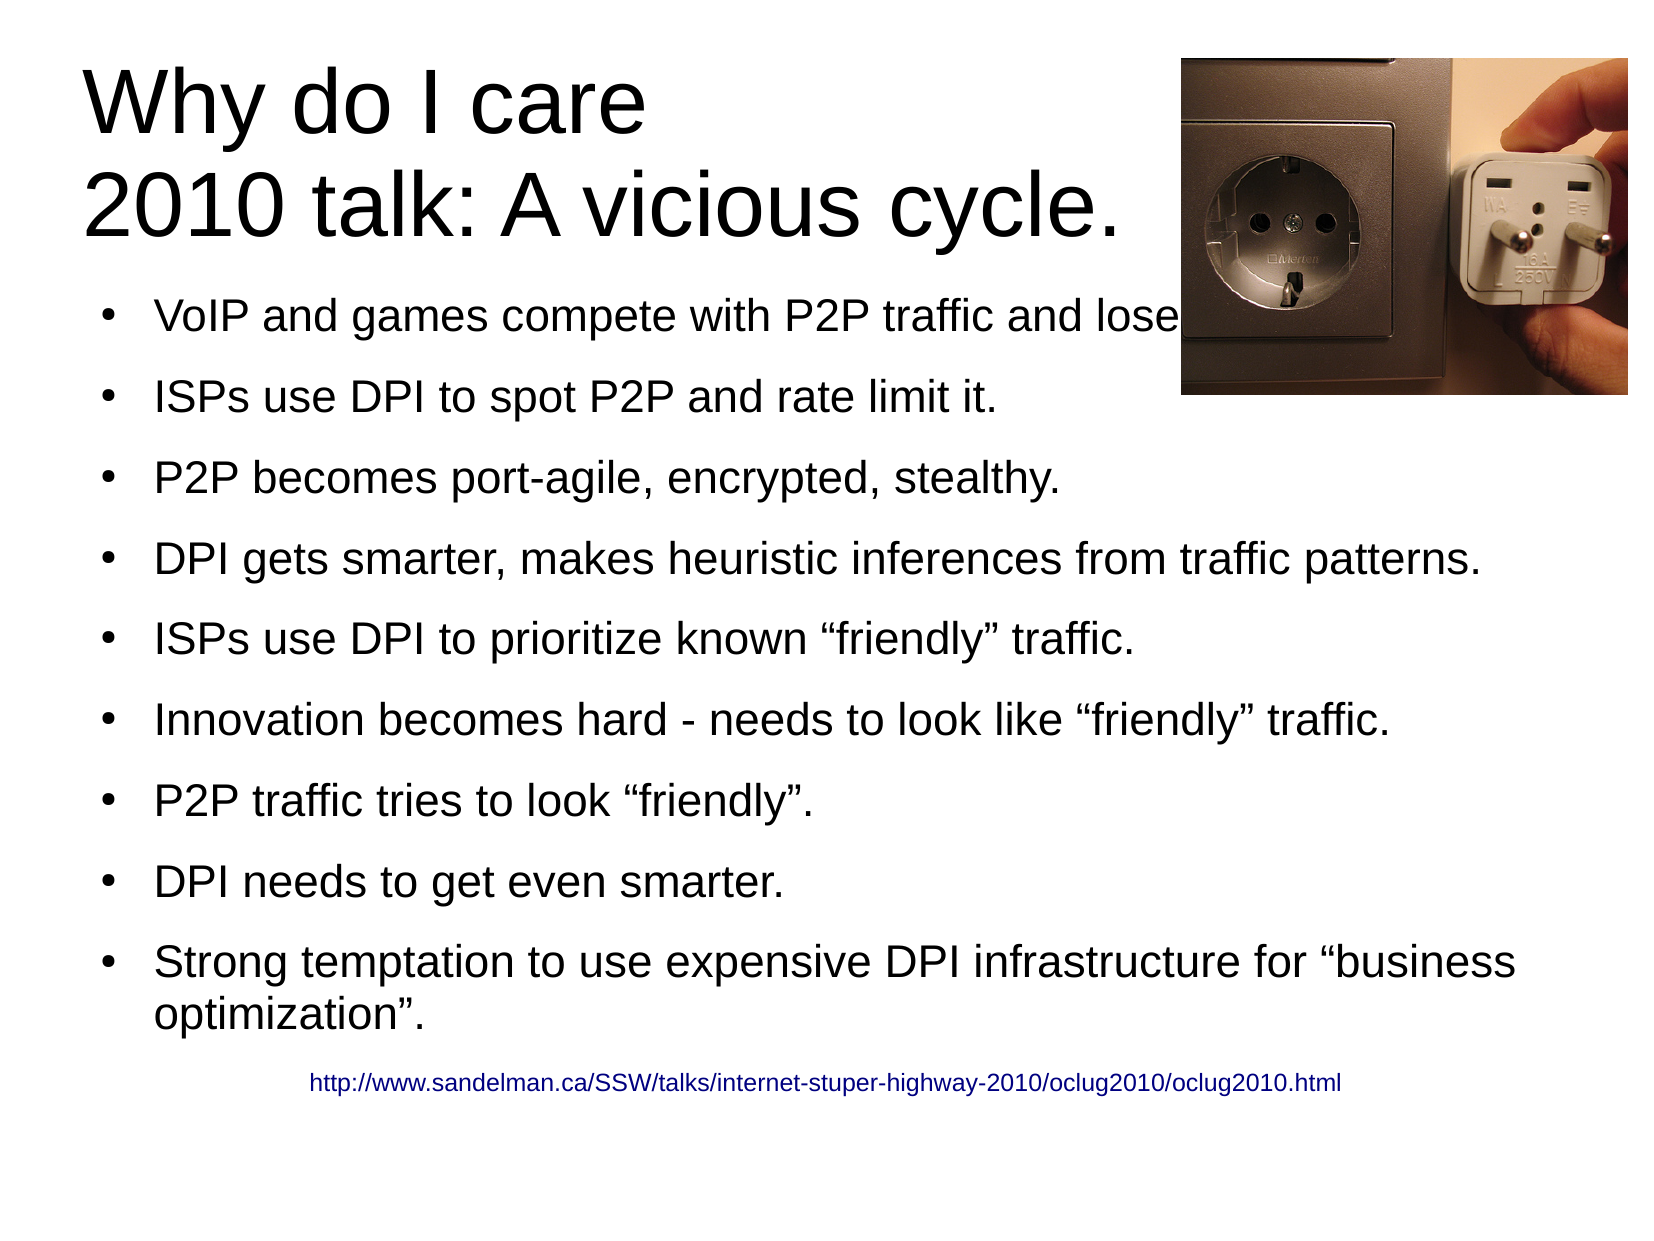

# Why do I care 2010 talk: A vicious cycle.
VoIP and games compete with P2P traffic and lose.
ISPs use DPI to spot P2P and rate limit it.
P2P becomes port-agile, encrypted, stealthy.
DPI gets smarter, makes heuristic inferences from traffic patterns.
ISPs use DPI to prioritize known “friendly” traffic.
Innovation becomes hard - needs to look like “friendly” traffic.
P2P traffic tries to look “friendly”.
DPI needs to get even smarter.
Strong temptation to use expensive DPI infrastructure for “business optimization”.
http://www.sandelman.ca/SSW/talks/internet-stuper-highway-2010/oclug2010/oclug2010.html